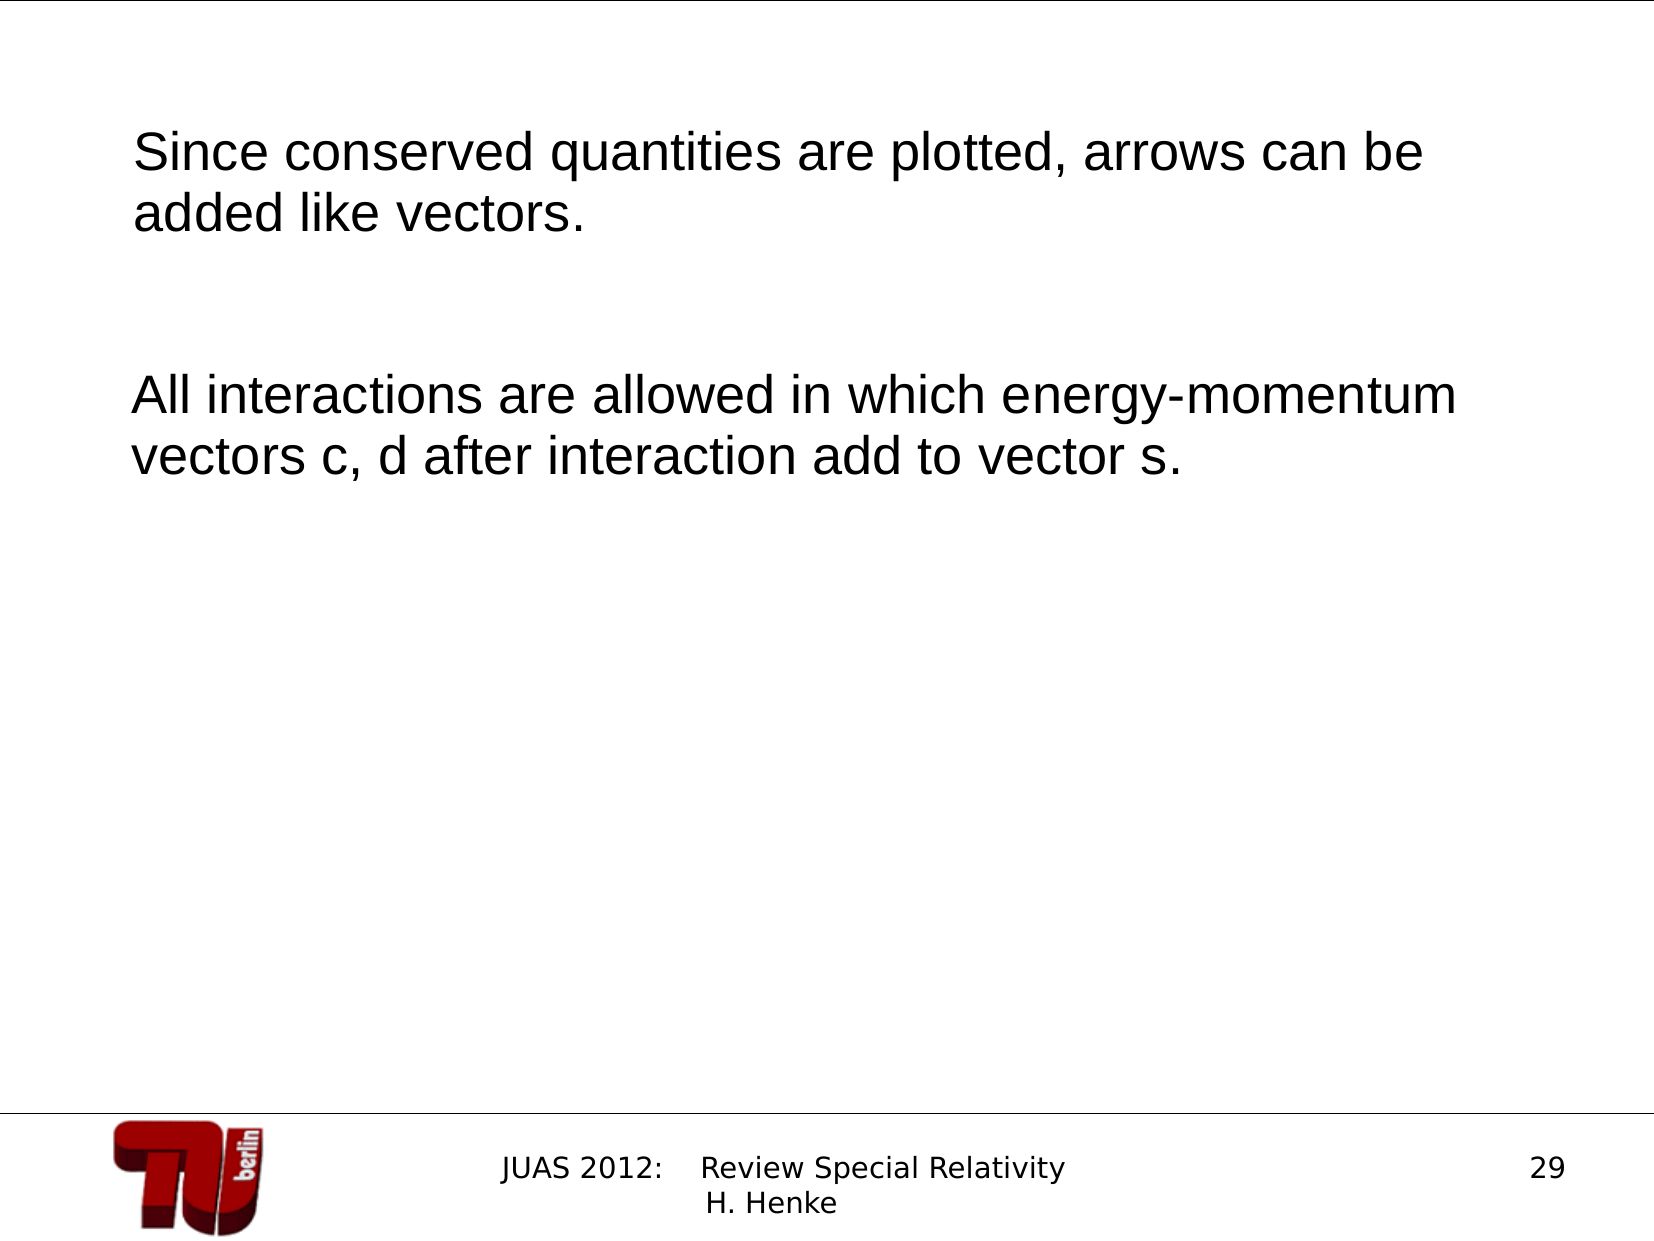

Since conserved quantities are plotted, arrows can be added like vectors.
All interactions are allowed in which energy-momentum vectors c, d after interaction add to vector s.
29